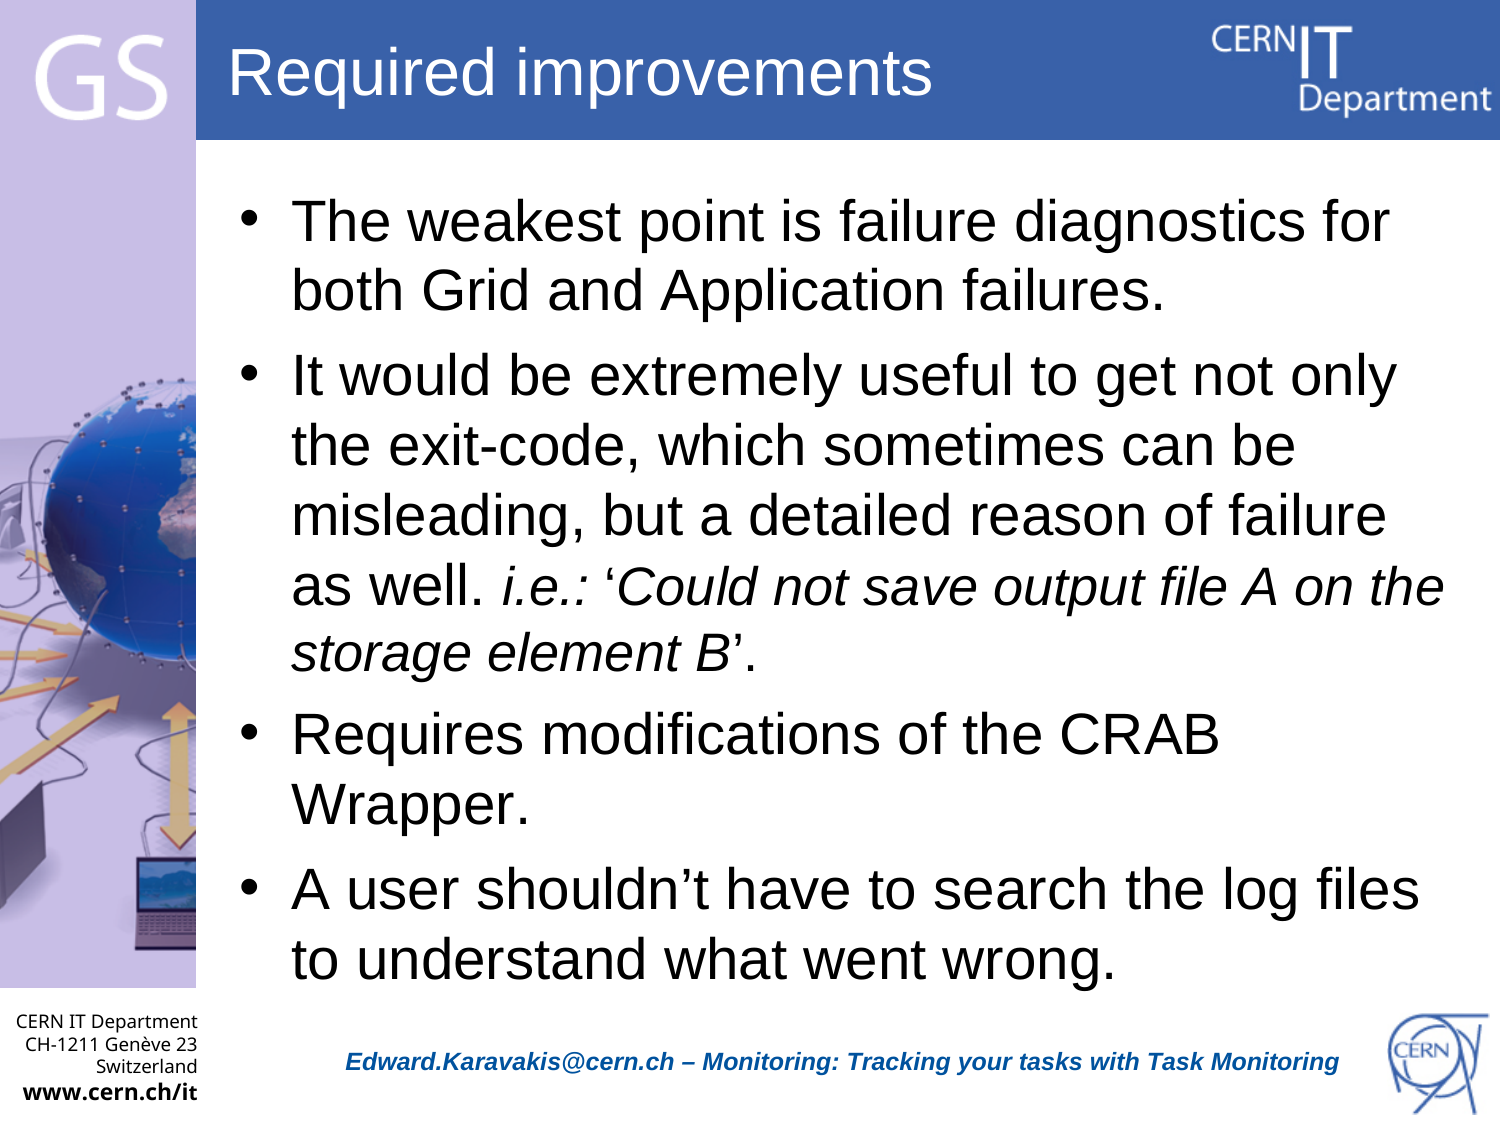

Required improvements
The weakest point is failure diagnostics for both Grid and Application failures.
It would be extremely useful to get not only the exit-code, which sometimes can be misleading, but a detailed reason of failure as well. i.e.: ‘Could not save output file A on the storage element B’.
Requires modifications of the CRAB Wrapper.
A user shouldn’t have to search the log files to understand what went wrong.
Edward.Karavakis@cern.ch – Monitoring: Tracking your tasks with Task Monitoring